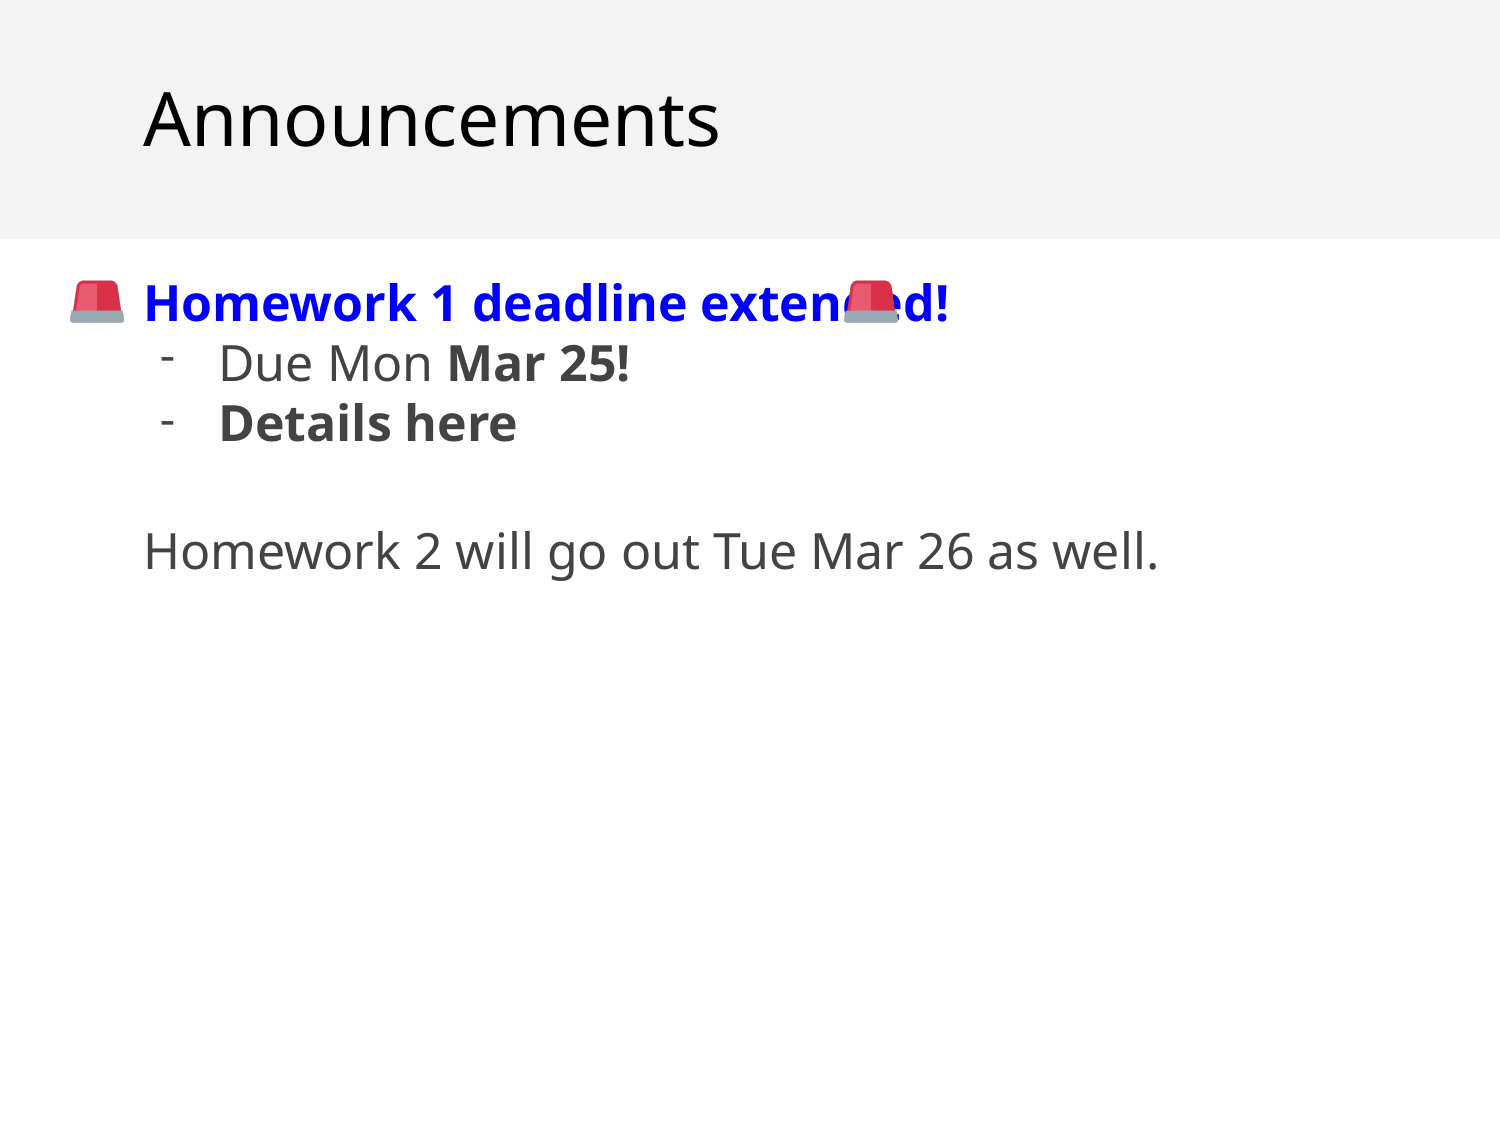

# Announcements
Homework 1 deadline extended!
Due Mon Mar 25!
Details here
Homework 2 will go out Tue Mar 26 as well.